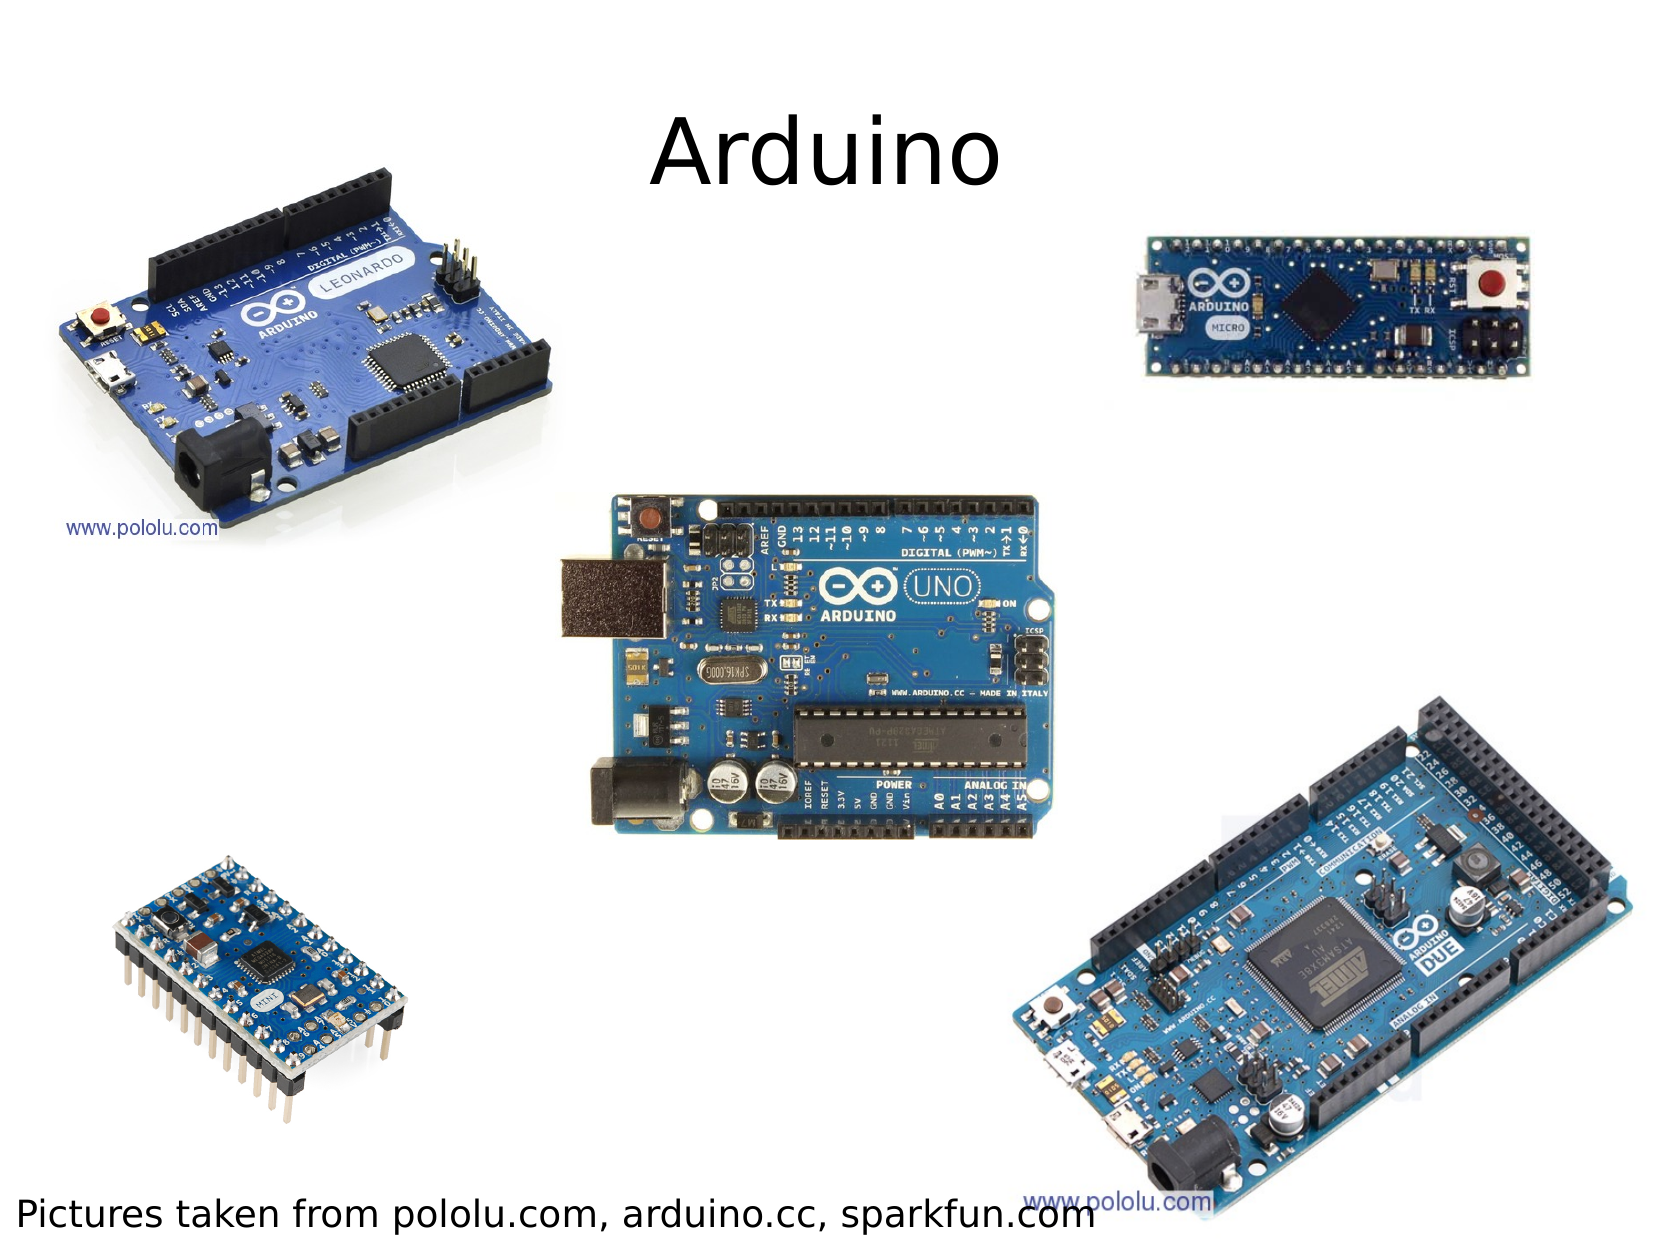

# Arduino
Pictures taken from pololu.com, arduino.cc, sparkfun.com